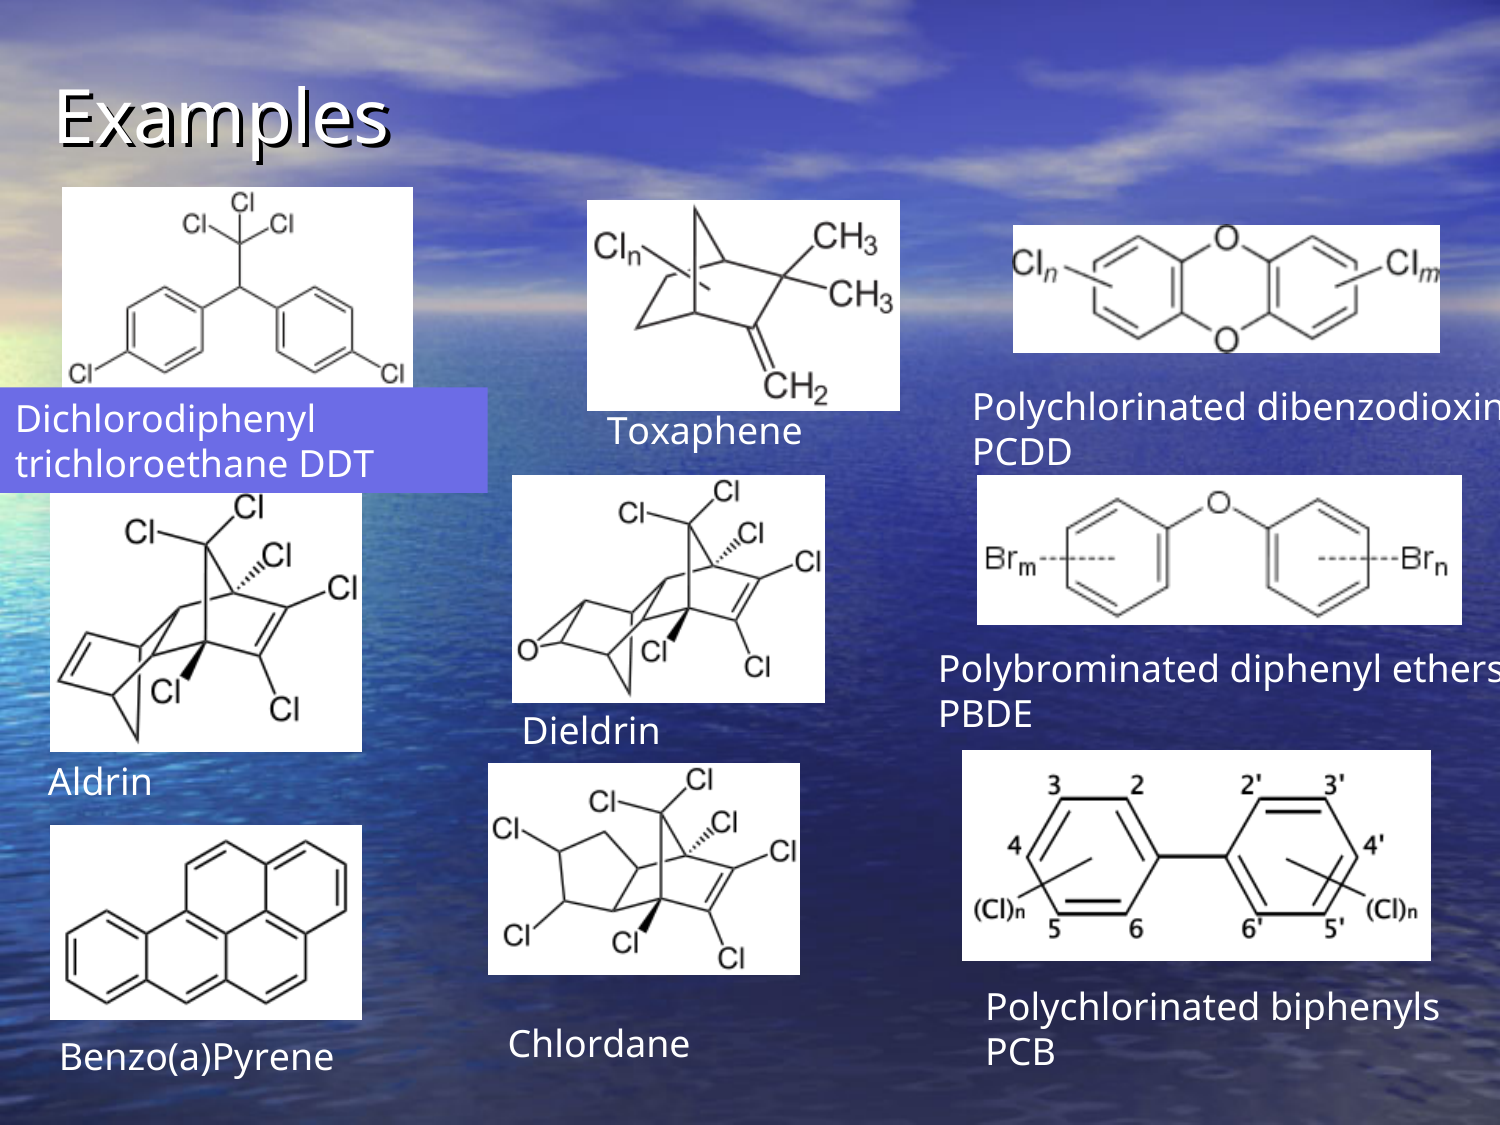

# Examples
Polychlorinated dibenzodioxin
PCDD
Dichlorodiphenyl trichloroethane DDT
Toxaphene
Polybrominated diphenyl ethers
PBDE
Dieldrin
Aldrin
Polychlorinated biphenyls
PCB
Chlordane
Benzo(a)Pyrene